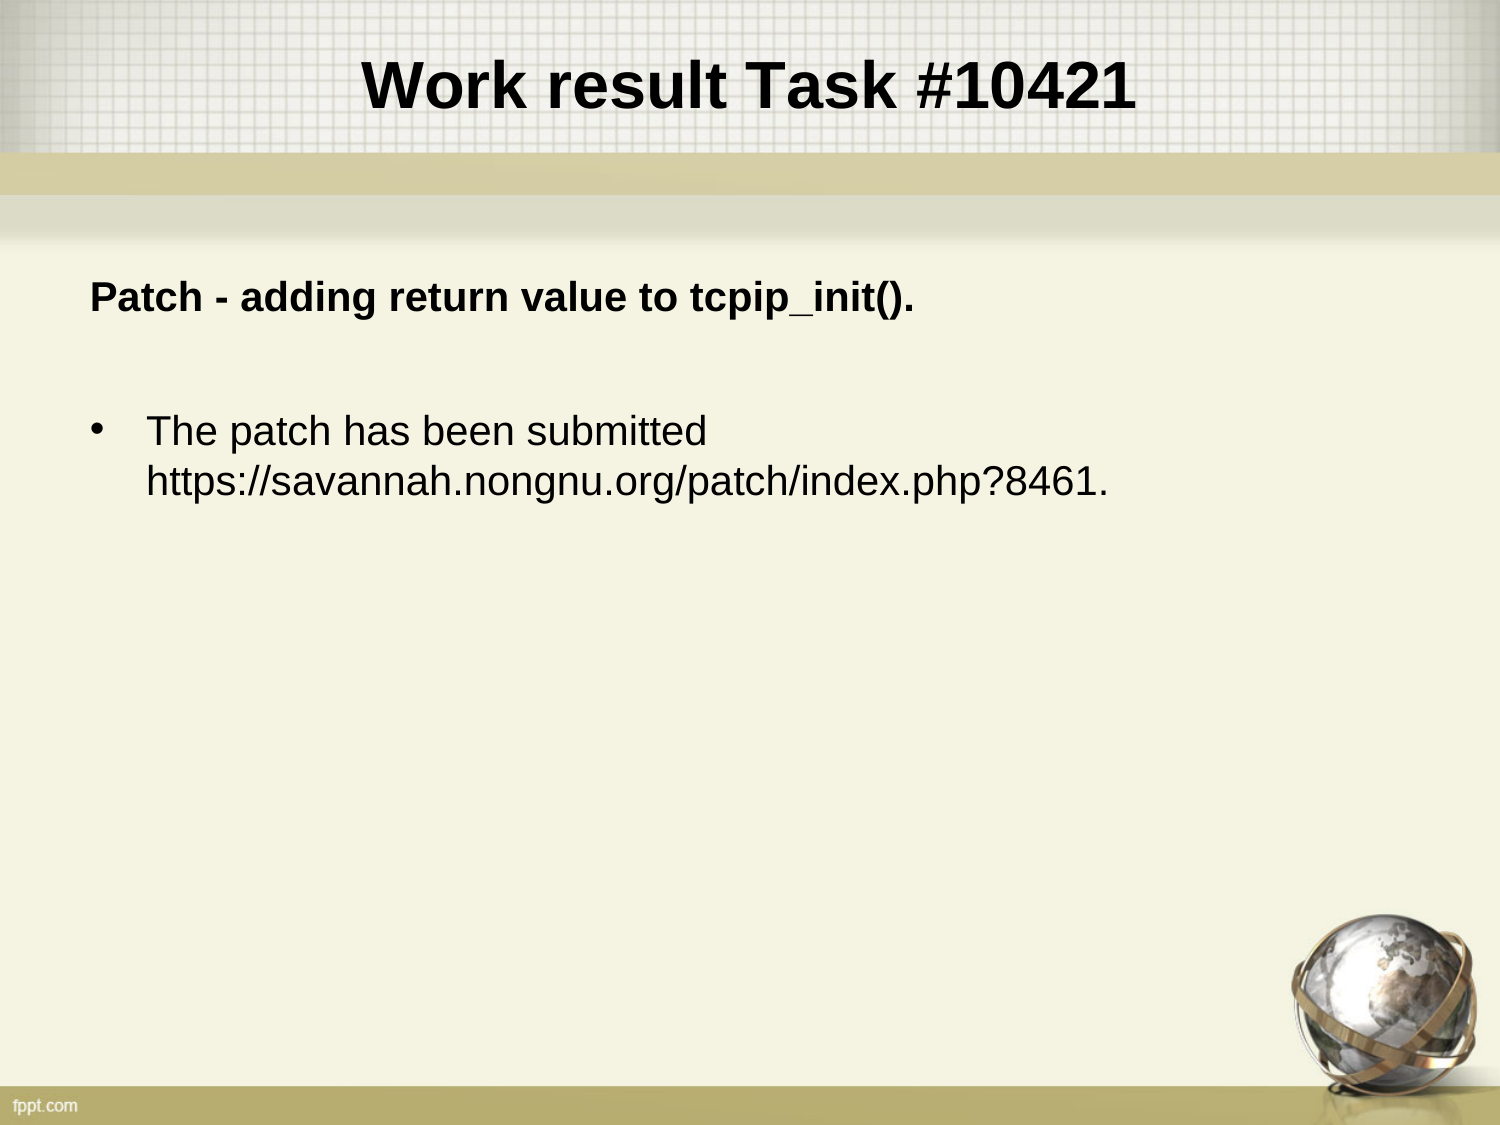

# Work result Task #10421
Patch - adding return value to tcpip_init().
The patch has been submitted https://savannah.nongnu.org/patch/index.php?8461.